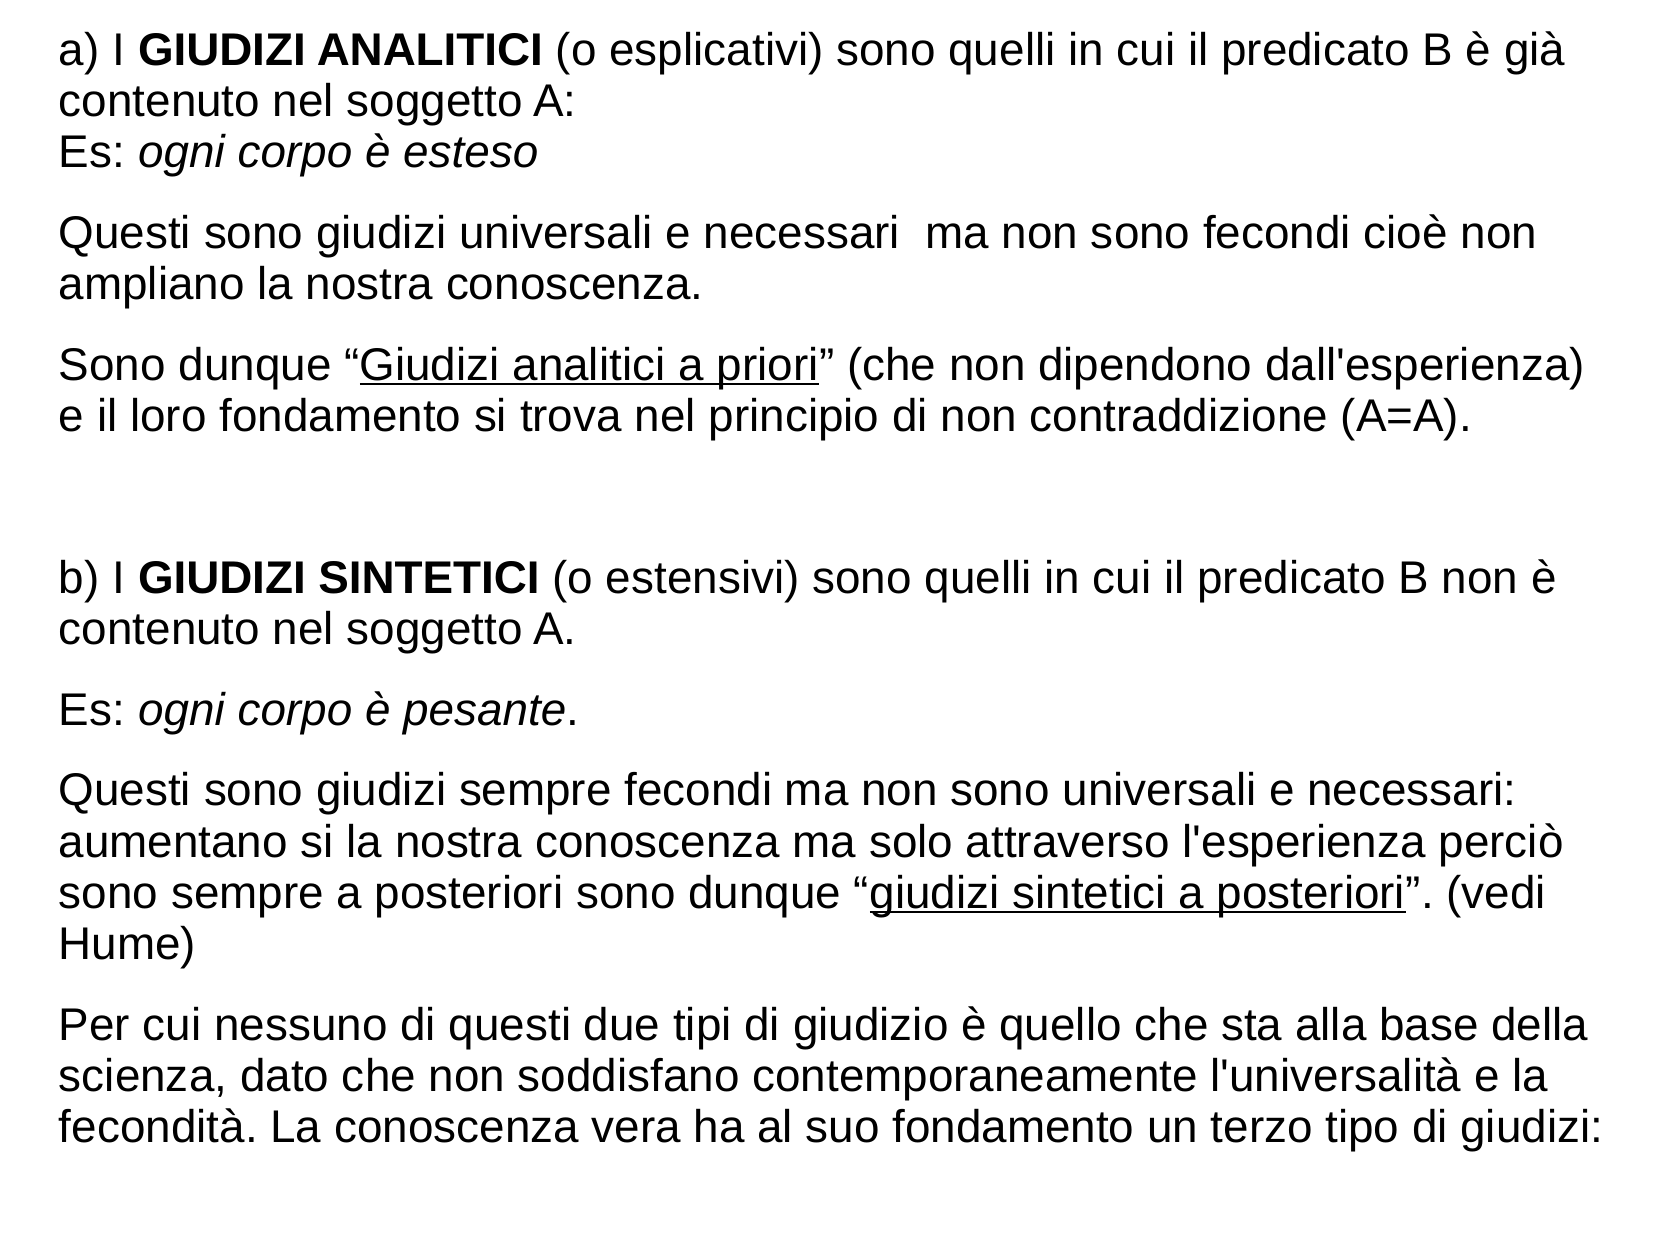

# a) I GIUDIZI ANALITICI (o esplicativi) sono quelli in cui il predicato B è già contenuto nel soggetto A: Es: ogni corpo è esteso
Questi sono giudizi universali e necessari ma non sono fecondi cioè non ampliano la nostra conoscenza.
Sono dunque “Giudizi analitici a priori” (che non dipendono dall'esperienza) e il loro fondamento si trova nel principio di non contraddizione (A=A).
b) I GIUDIZI SINTETICI (o estensivi) sono quelli in cui il predicato B non è contenuto nel soggetto A.
Es: ogni corpo è pesante.
Questi sono giudizi sempre fecondi ma non sono universali e necessari: aumentano si la nostra conoscenza ma solo attraverso l'esperienza perciò sono sempre a posteriori sono dunque “giudizi sintetici a posteriori”. (vedi Hume)
Per cui nessuno di questi due tipi di giudizio è quello che sta alla base della scienza, dato che non soddisfano contemporaneamente l'universalità e la fecondità. La conoscenza vera ha al suo fondamento un terzo tipo di giudizi: